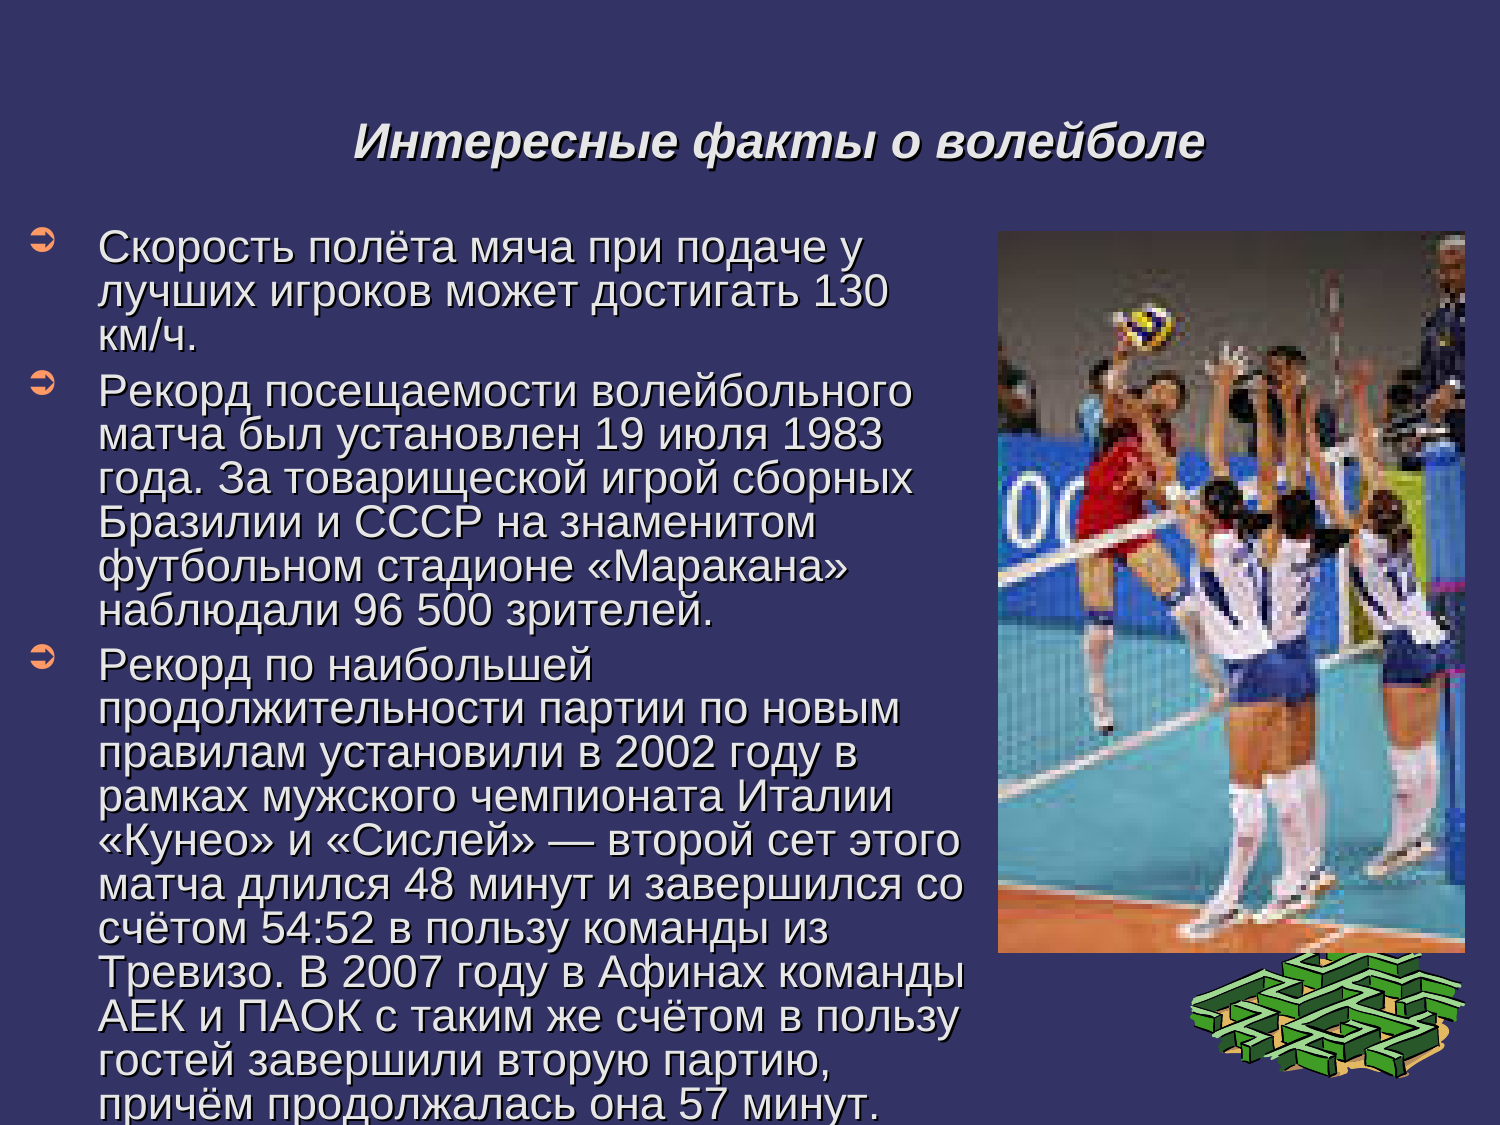

# Интересные факты о волейболе
Скорость полёта мяча при подаче у лучших игроков может достигать 130 км/ч.
Рекорд посещаемости волейбольного матча был установлен 19 июля 1983 года. За товарищеской игрой сборных Бразилии и СССР на знаменитом футбольном стадионе «Маракана» наблюдали 96 500 зрителей.
Рекорд по наибольшей продолжительности партии по новым правилам установили в 2002 году в рамках мужского чемпионата Италии «Кунео» и «Сислей» — второй сет этого матча длился 48 минут и завершился со счётом 54:52 в пользу команды из Тревизо. В 2007 году в Афинах команды АЕК и ПАОК с таким же счётом в пользу гостей завершили вторую партию, причём продолжалась она 57 минут.